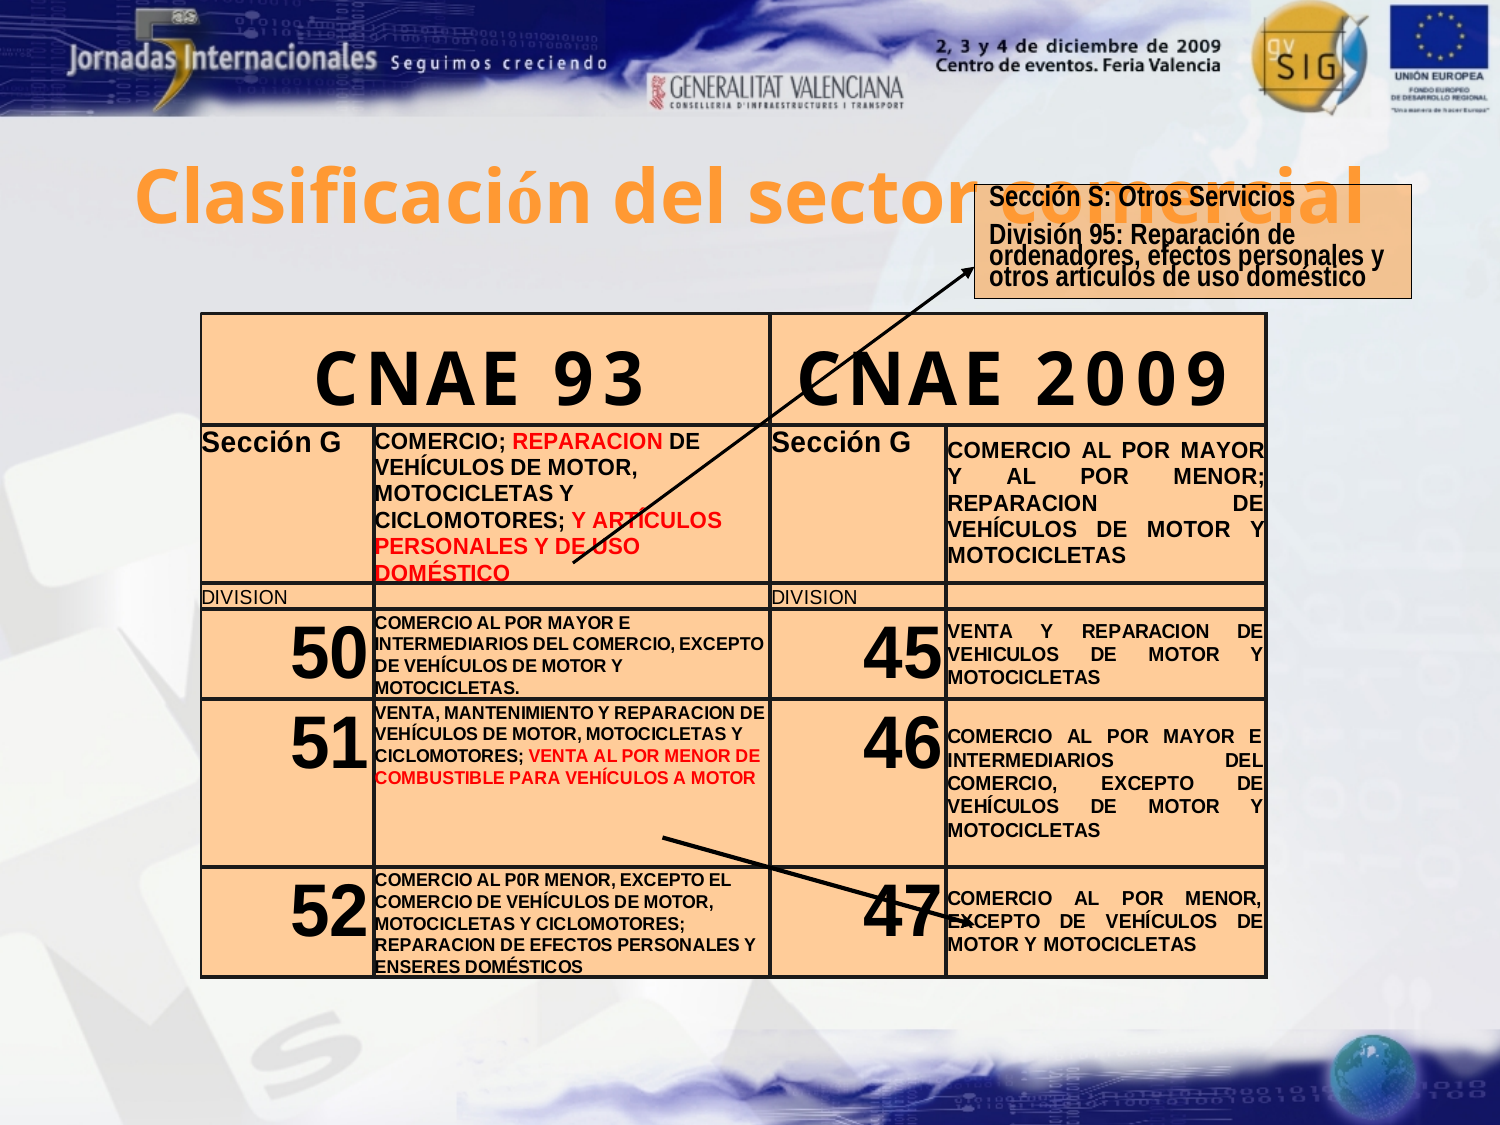

Clasificación del sector comercial
Sección S: Otros Servicios
División 95: Reparación de ordenadores, efectos personales y otros artículos de uso doméstico